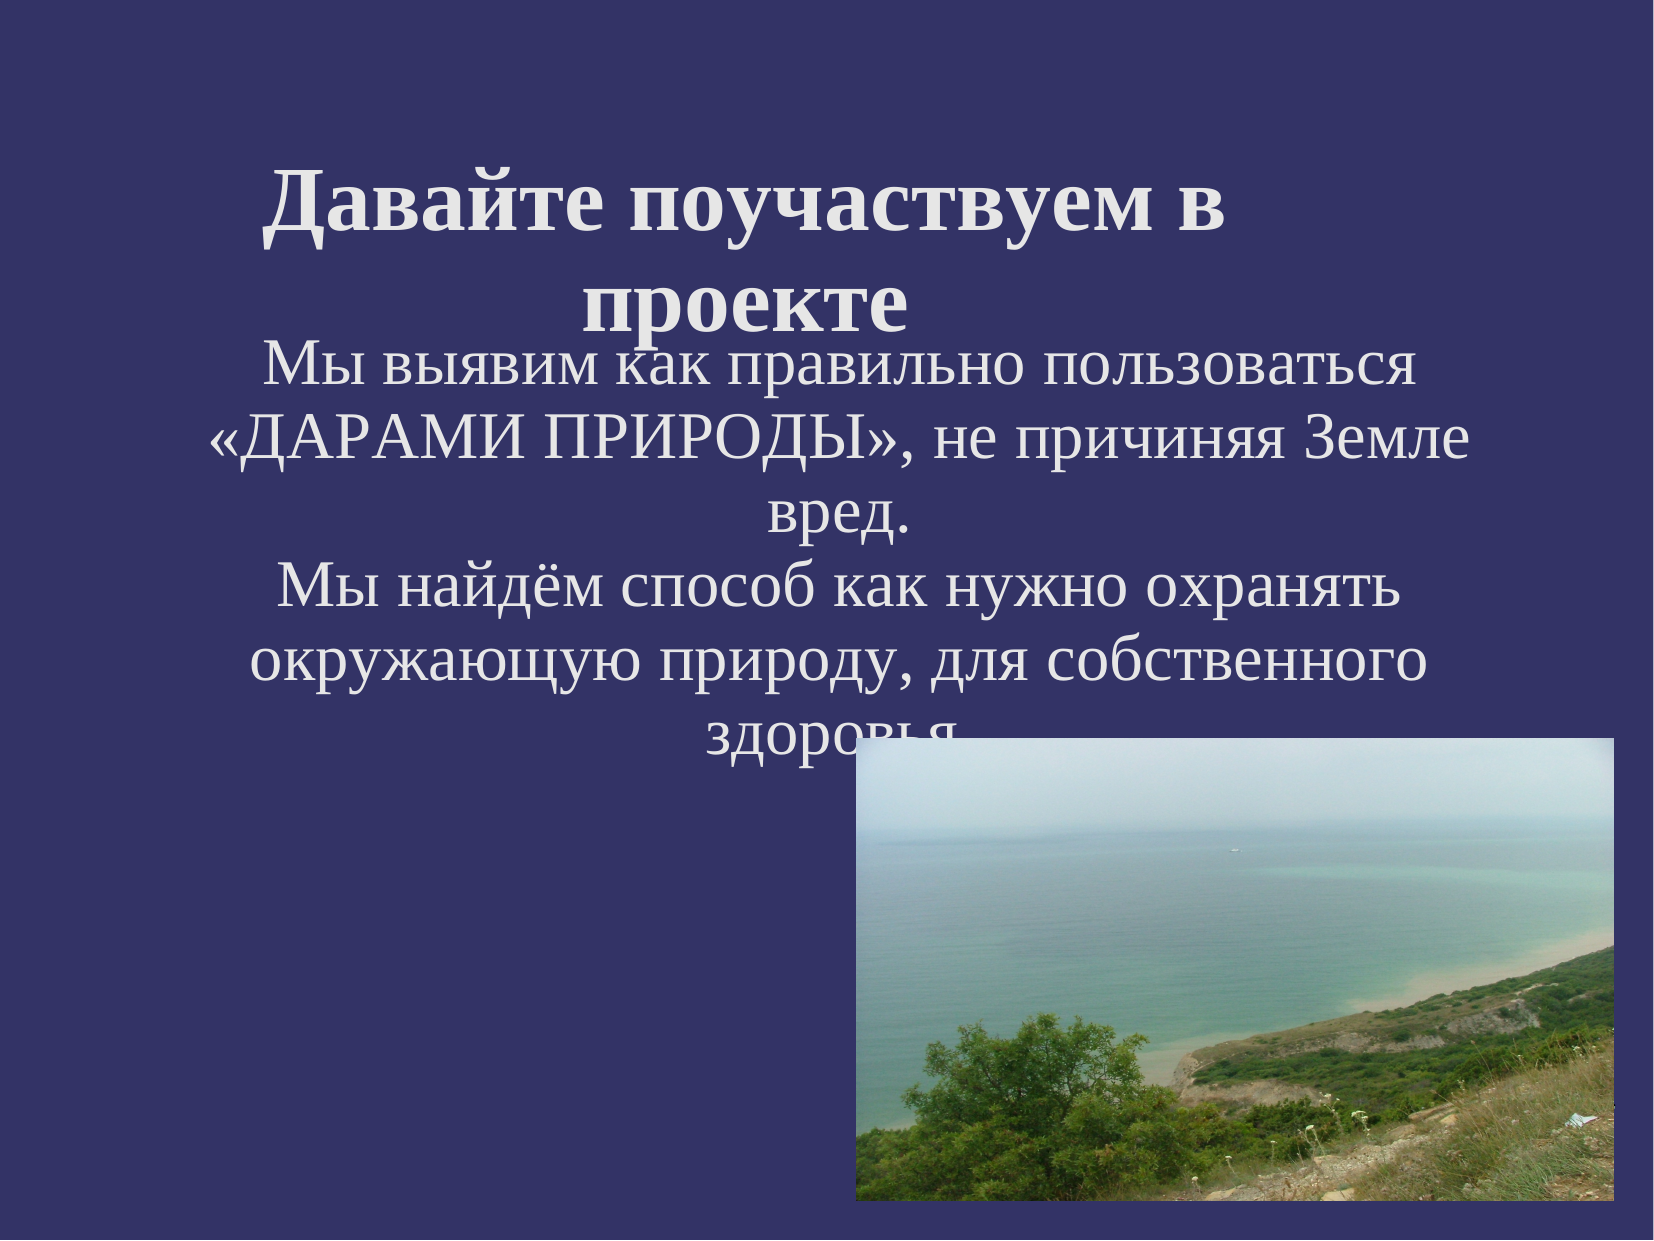

Давайте поучаствуем в проекте
# Мы выявим как правильно пользоваться
«ДАРАМИ ПРИРОДЫ», не причиняя Земле вред.
Мы найдём способ как нужно охранять окружающую природу, для собственного здоровья.